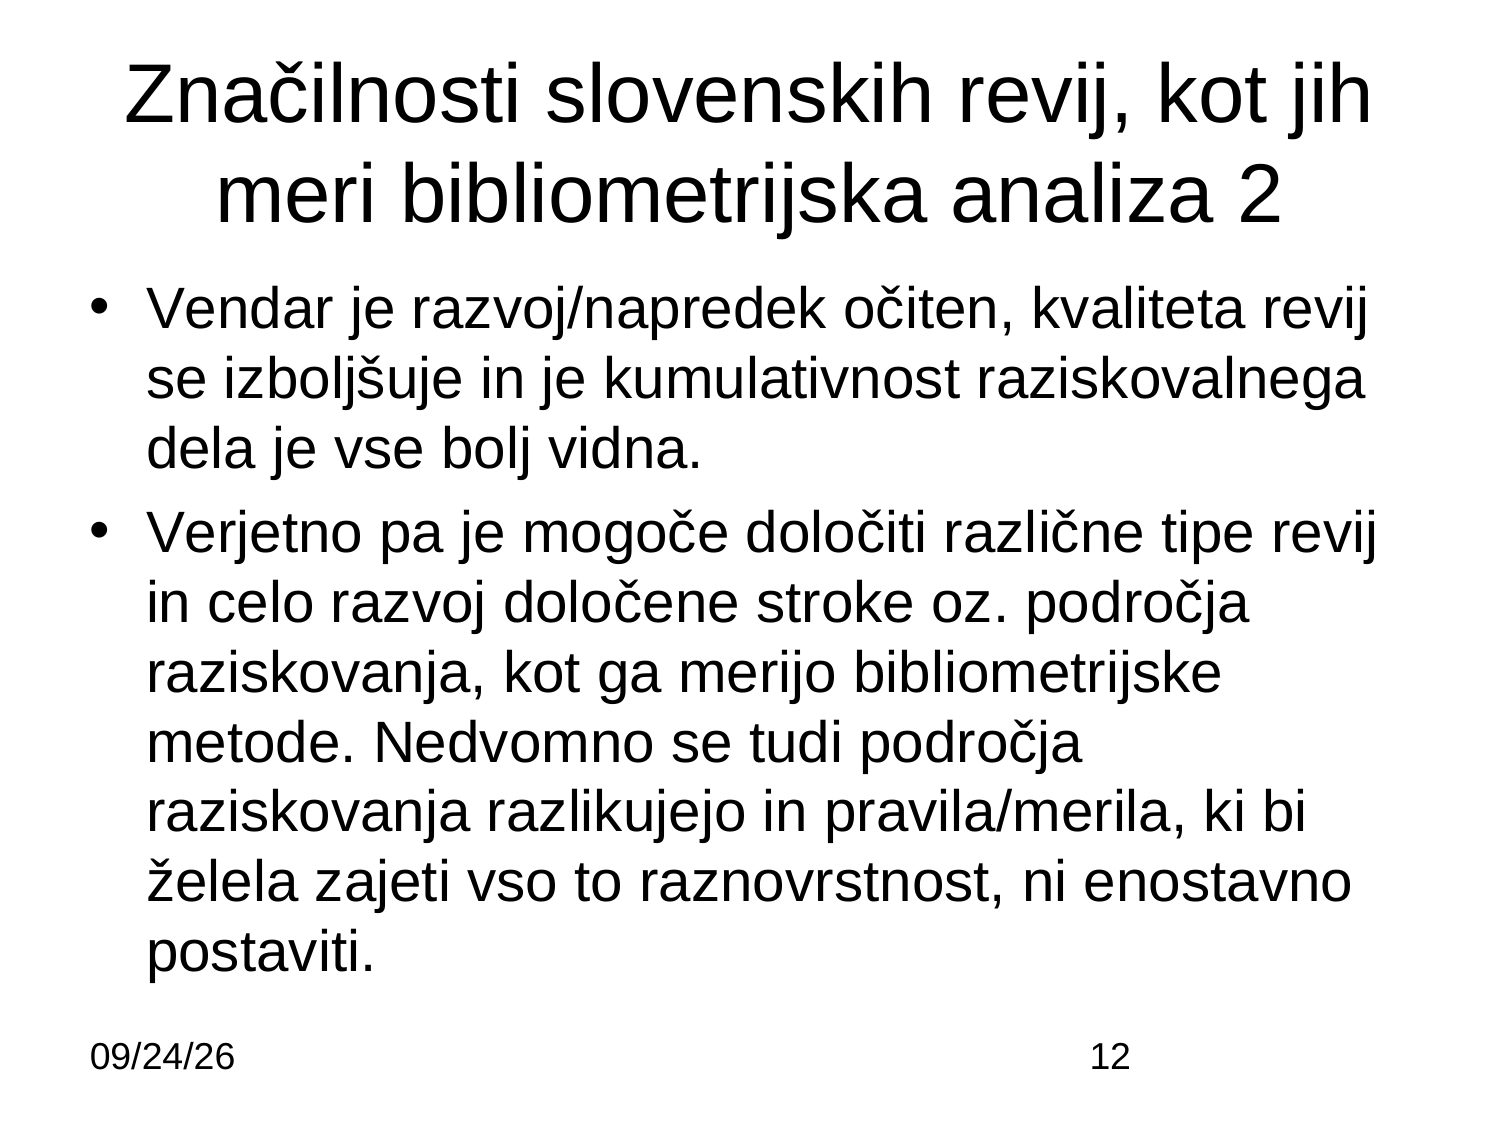

# Značilnosti slovenskih revij, kot jih meri bibliometrijska analiza 2
Vendar je razvoj/napredek očiten, kvaliteta revij se izboljšuje in je kumulativnost raziskovalnega dela je vse bolj vidna.
Verjetno pa je mogoče določiti različne tipe revij in celo razvoj določene stroke oz. področja raziskovanja, kot ga merijo bibliometrijske metode. Nedvomno se tudi področja raziskovanja razlikujejo in pravila/merila, ki bi želela zajeti vso to raznovrstnost, ni enostavno postaviti.
12